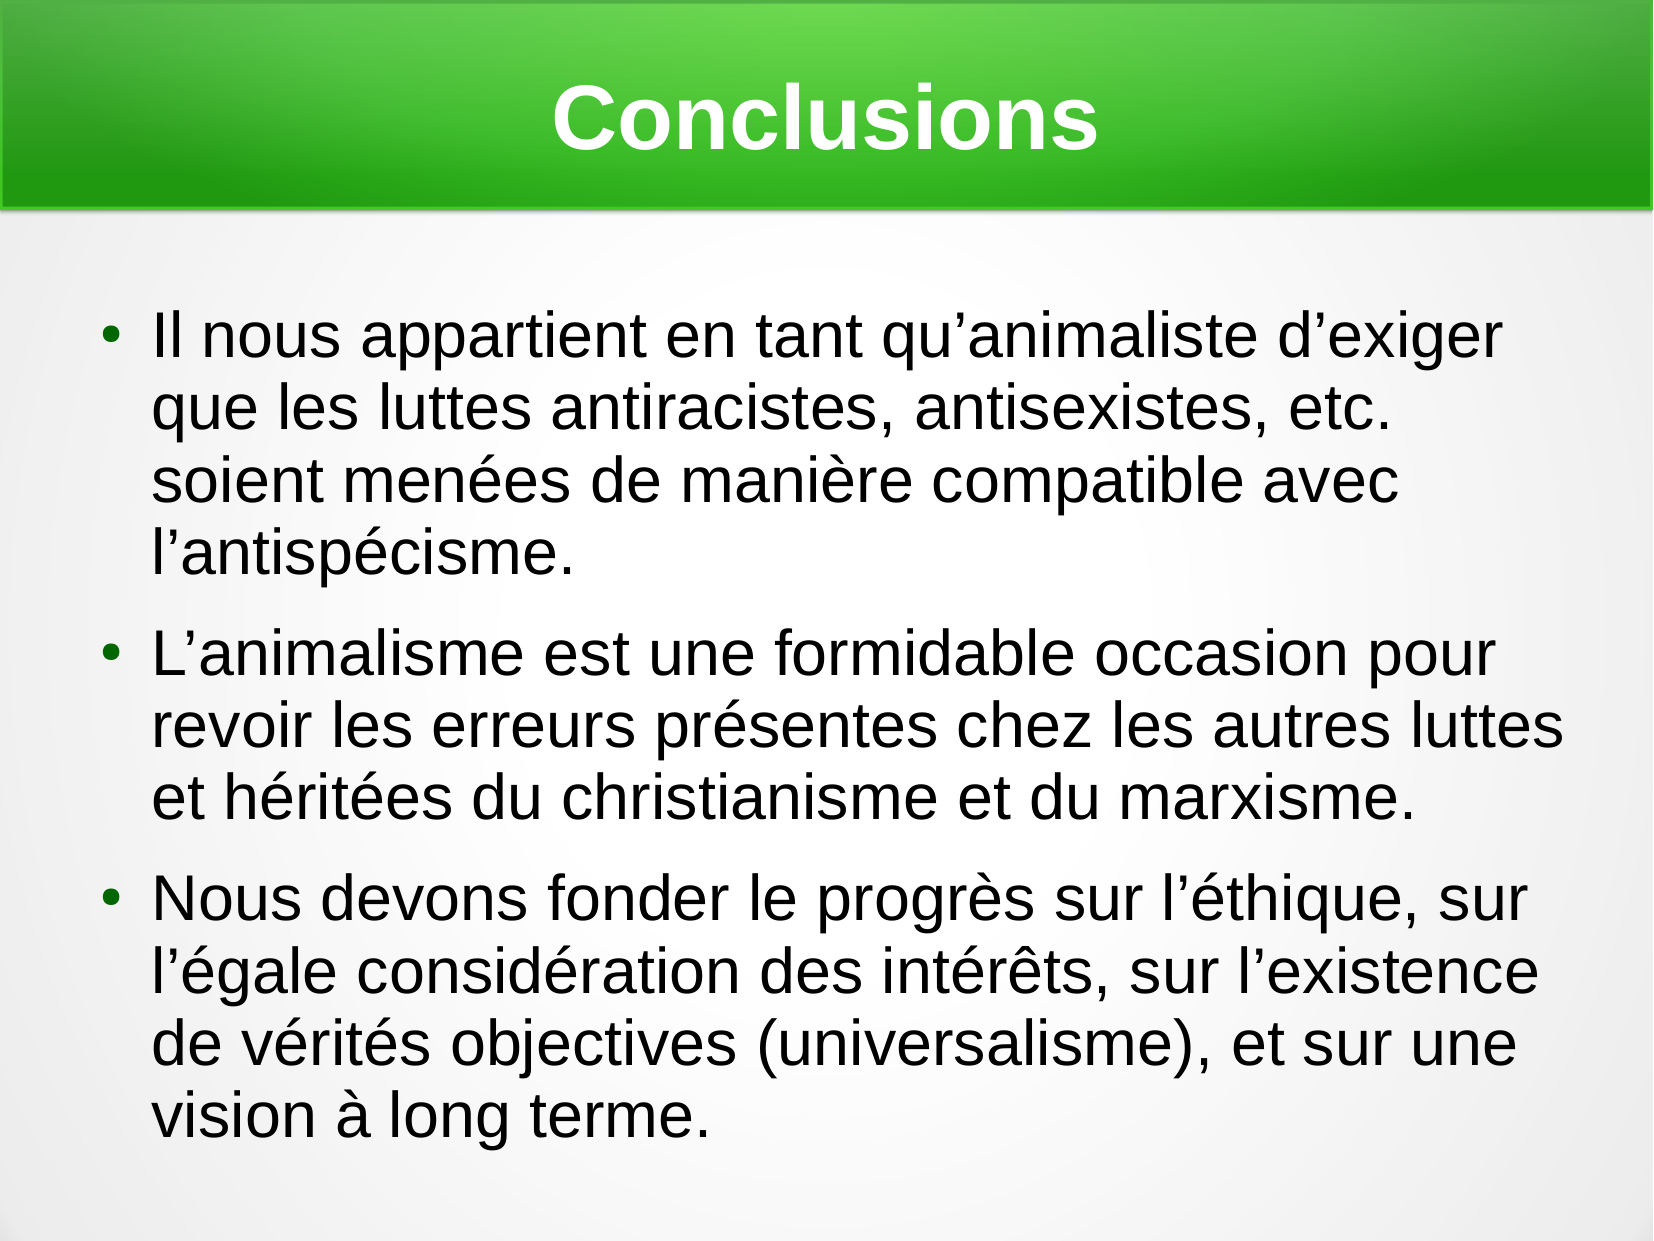

# Conclusions
Il nous appartient en tant qu’animaliste d’exiger que les luttes antiracistes, antisexistes, etc. soient menées de manière compatible avec l’antispécisme.
L’animalisme est une formidable occasion pour revoir les erreurs présentes chez les autres luttes et héritées du christianisme et du marxisme.
Nous devons fonder le progrès sur l’éthique, sur l’égale considération des intérêts, sur l’existence de vérités objectives (universalisme), et sur une vision à long terme.